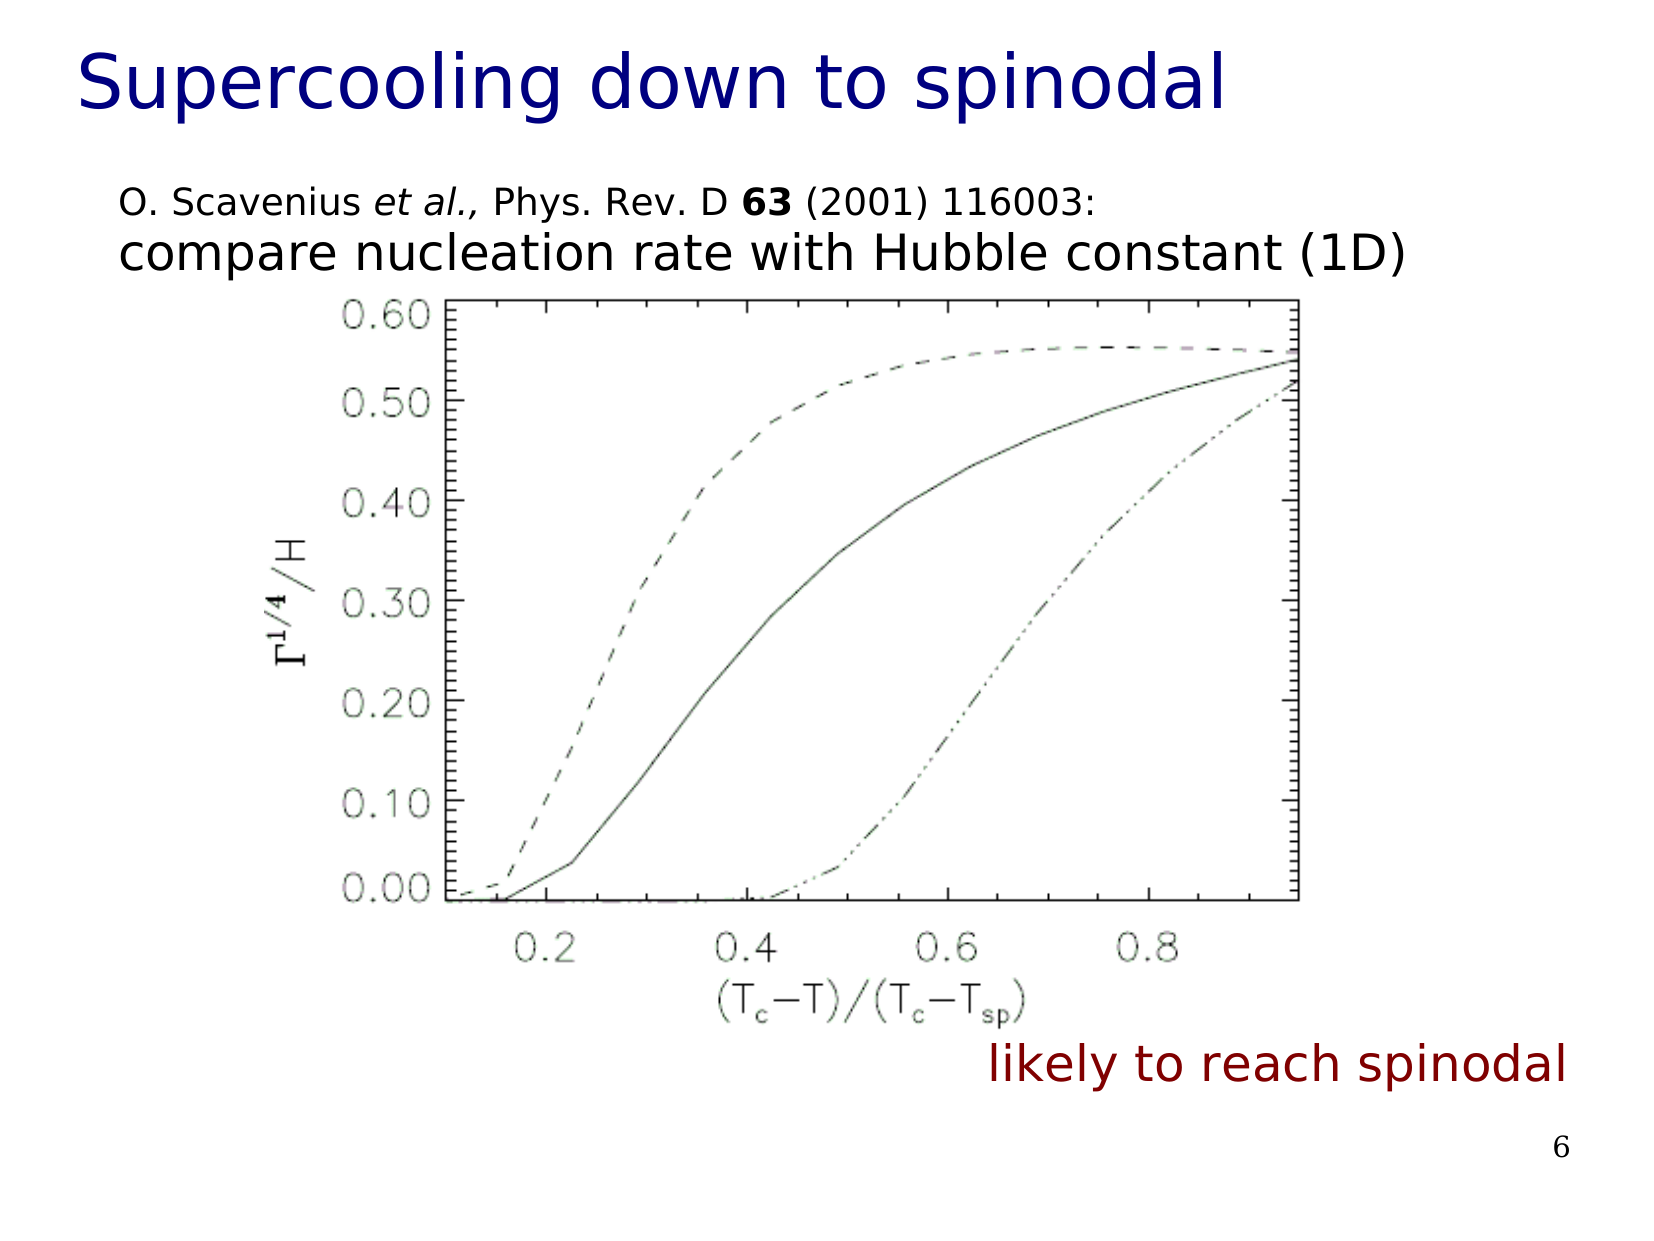

# Supercooling down to spinodal
O. Scavenius et al., Phys. Rev. D 63 (2001) 116003:
compare nucleation rate with Hubble constant (1D)
likely to reach spinodal
6